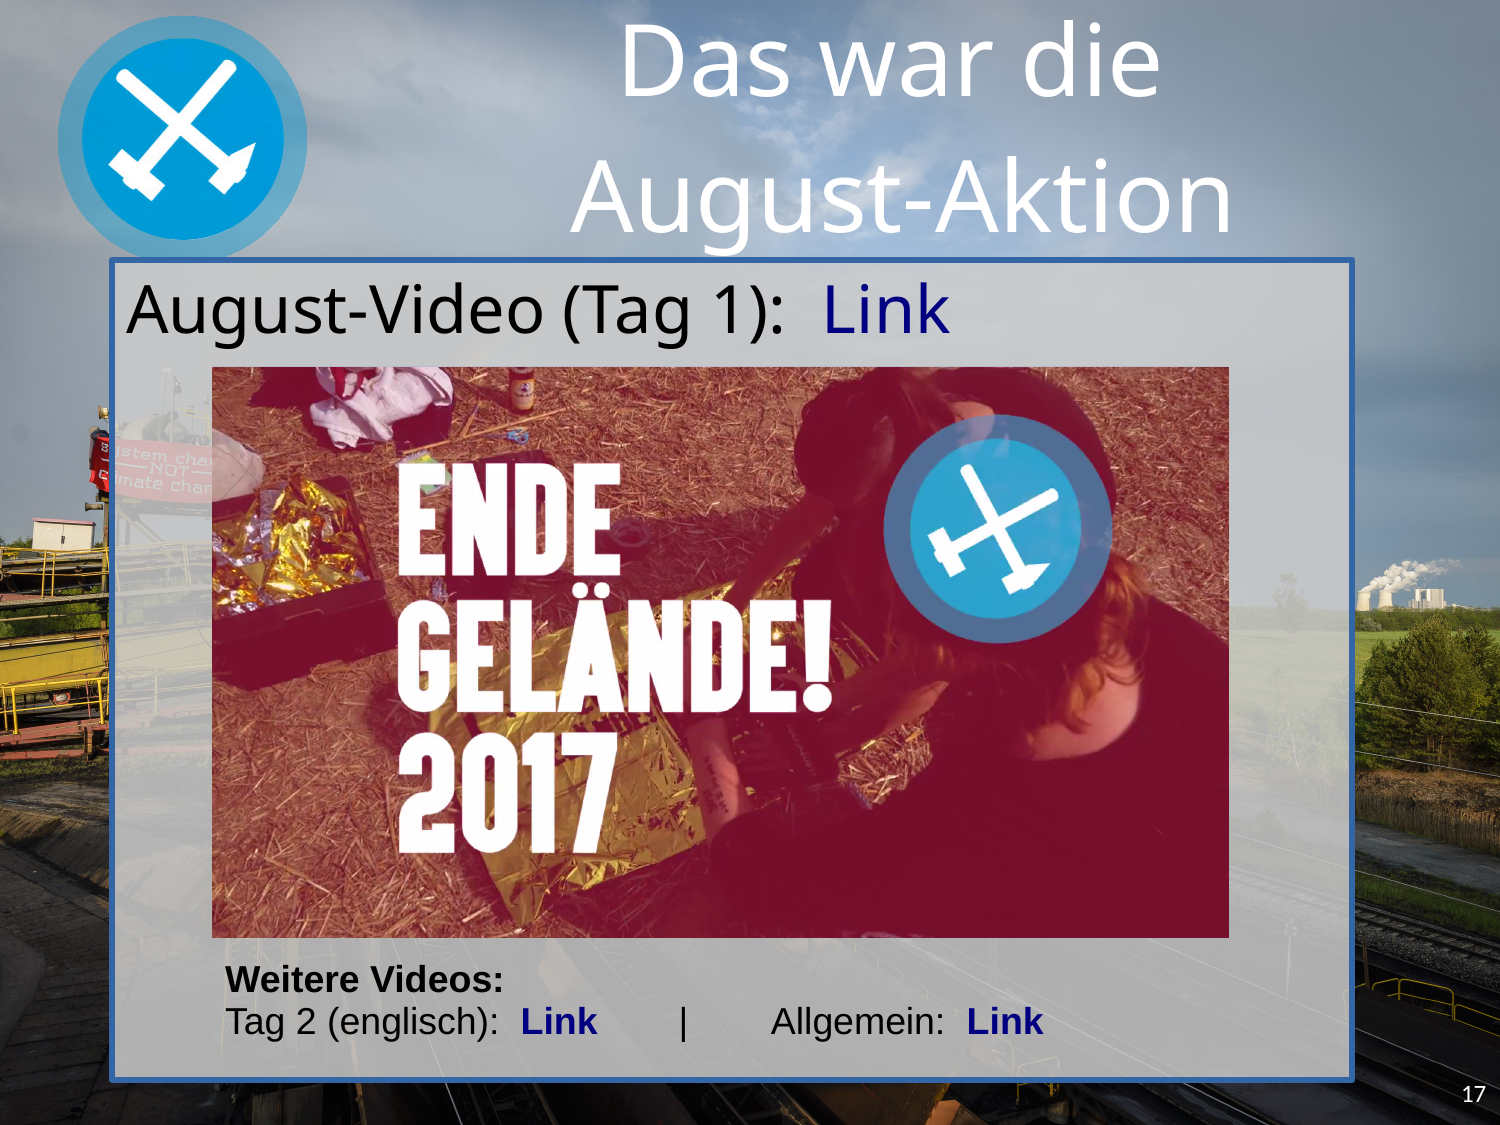

Das war die
August-Aktion
# August-Video (Tag 1): Link
Weitere Videos:
Tag 2 (englisch): Link 	 |	 Allgemein: Link
17